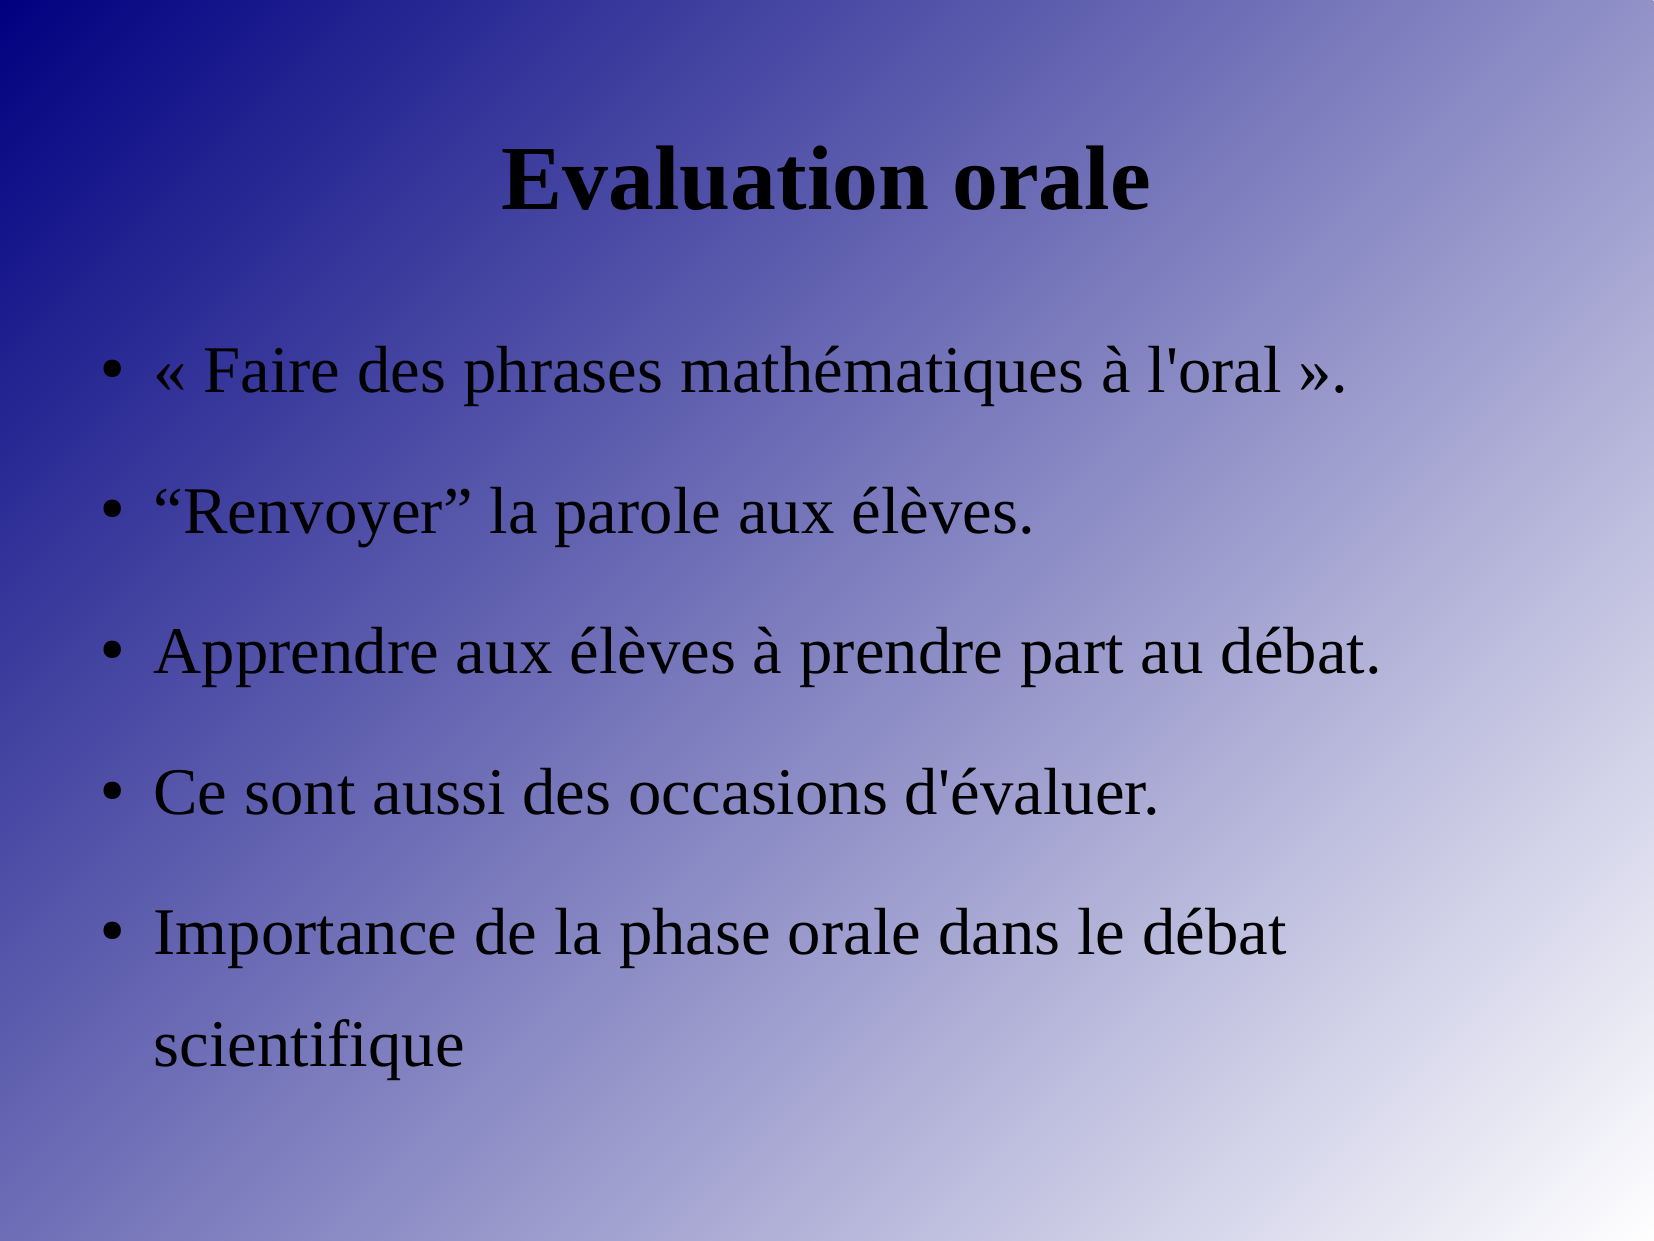

# Evaluation orale
« Faire des phrases mathématiques à l'oral ».
“Renvoyer” la parole aux élèves.
Apprendre aux élèves à prendre part au débat.
Ce sont aussi des occasions d'évaluer.
Importance de la phase orale dans le débat scientifique